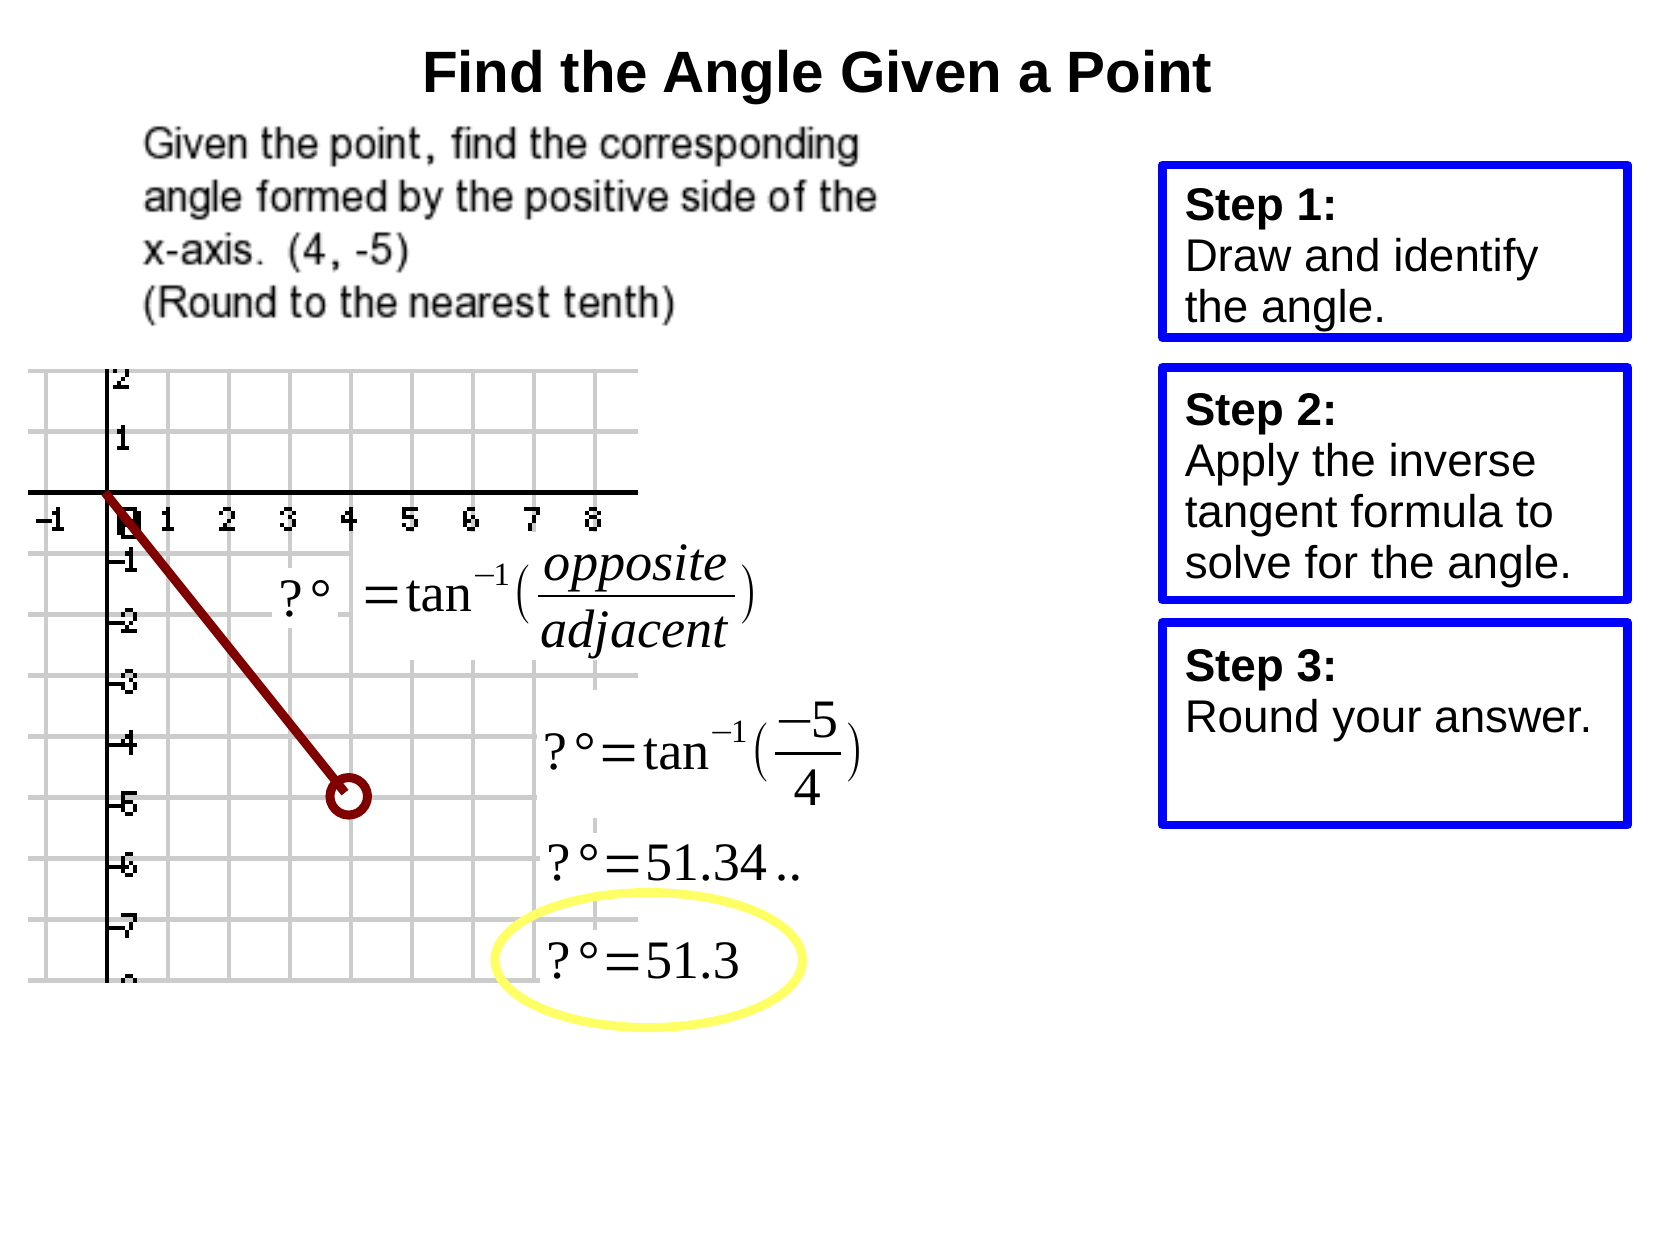

Find the Angle Given a Point
Step 1:
Draw and identify the angle.
Step 2:
Apply the inverse tangent formula to solve for the angle.
Step 3:
Round your answer.